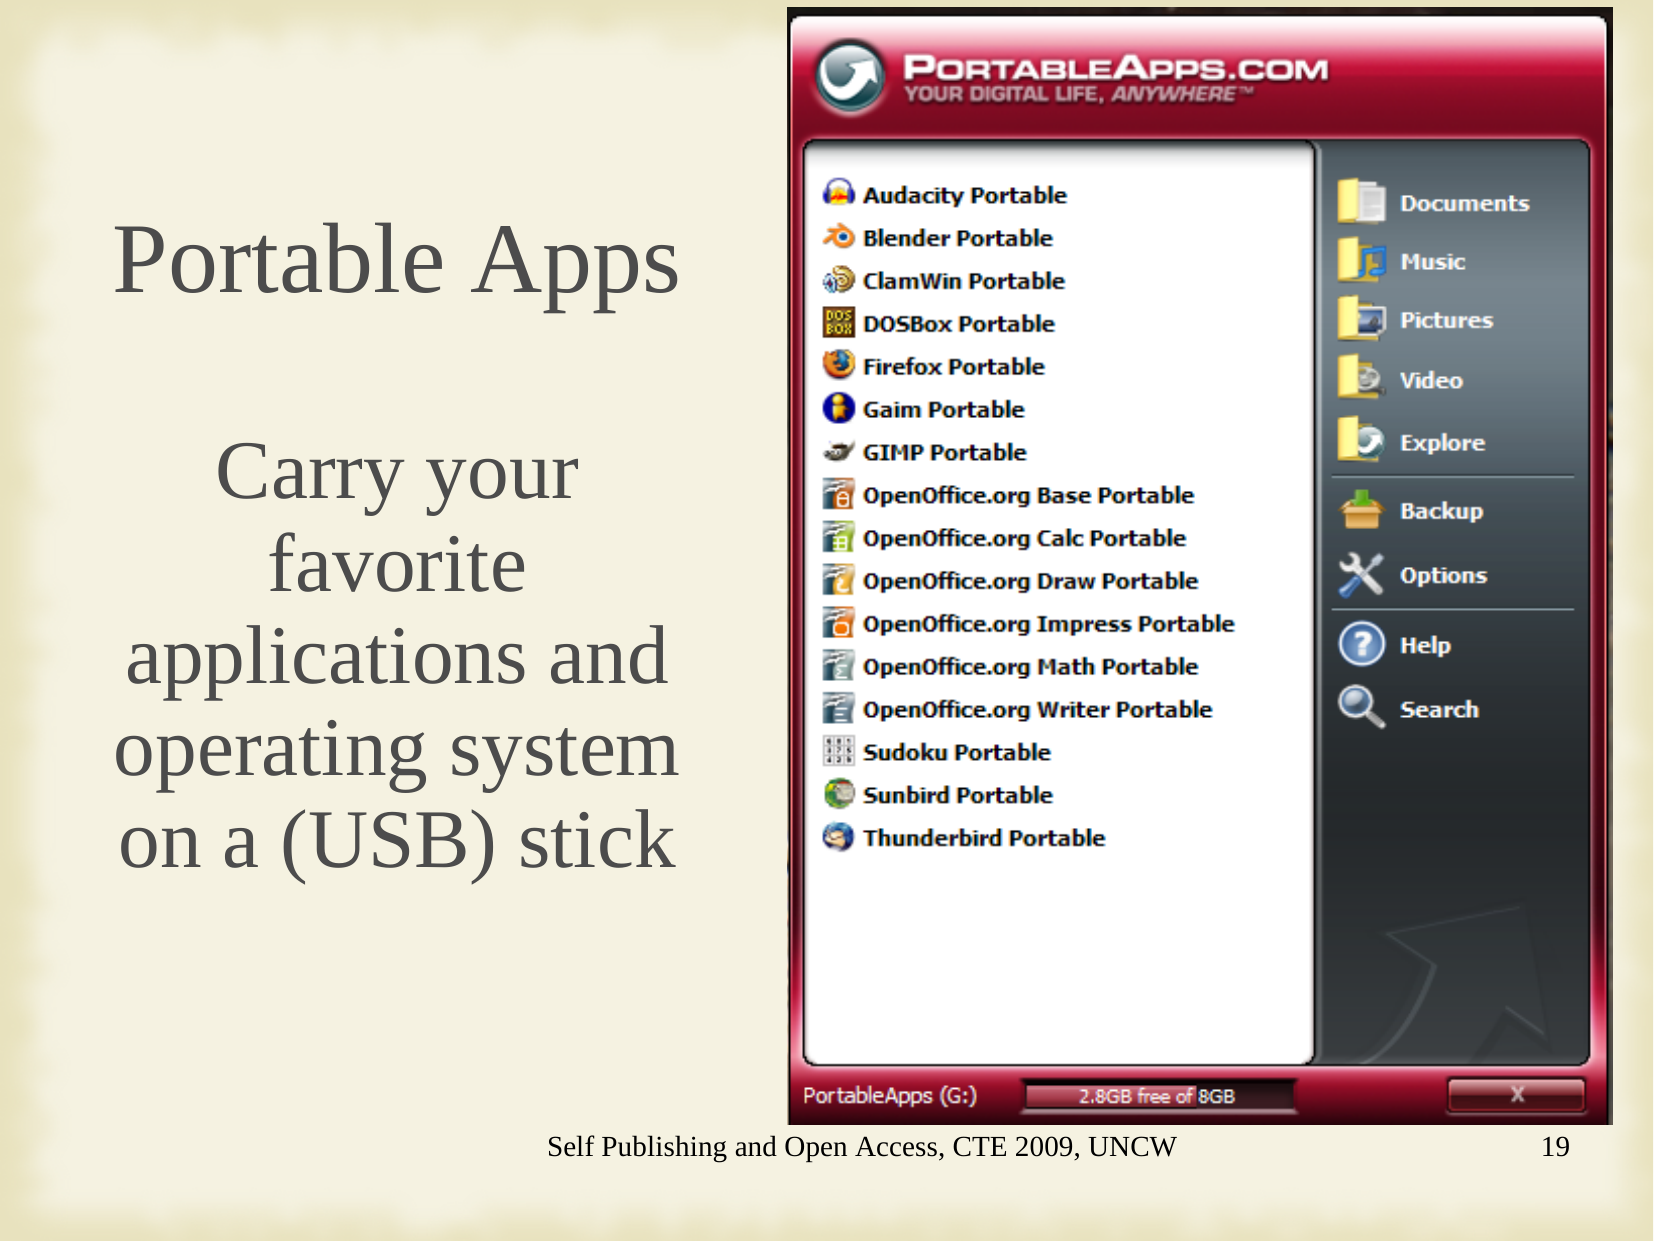

# Portable Apps Carry your favorite applications and operating system on a (USB) stick
Self Publishing and Open Access, CTE 2009, UNCW
19